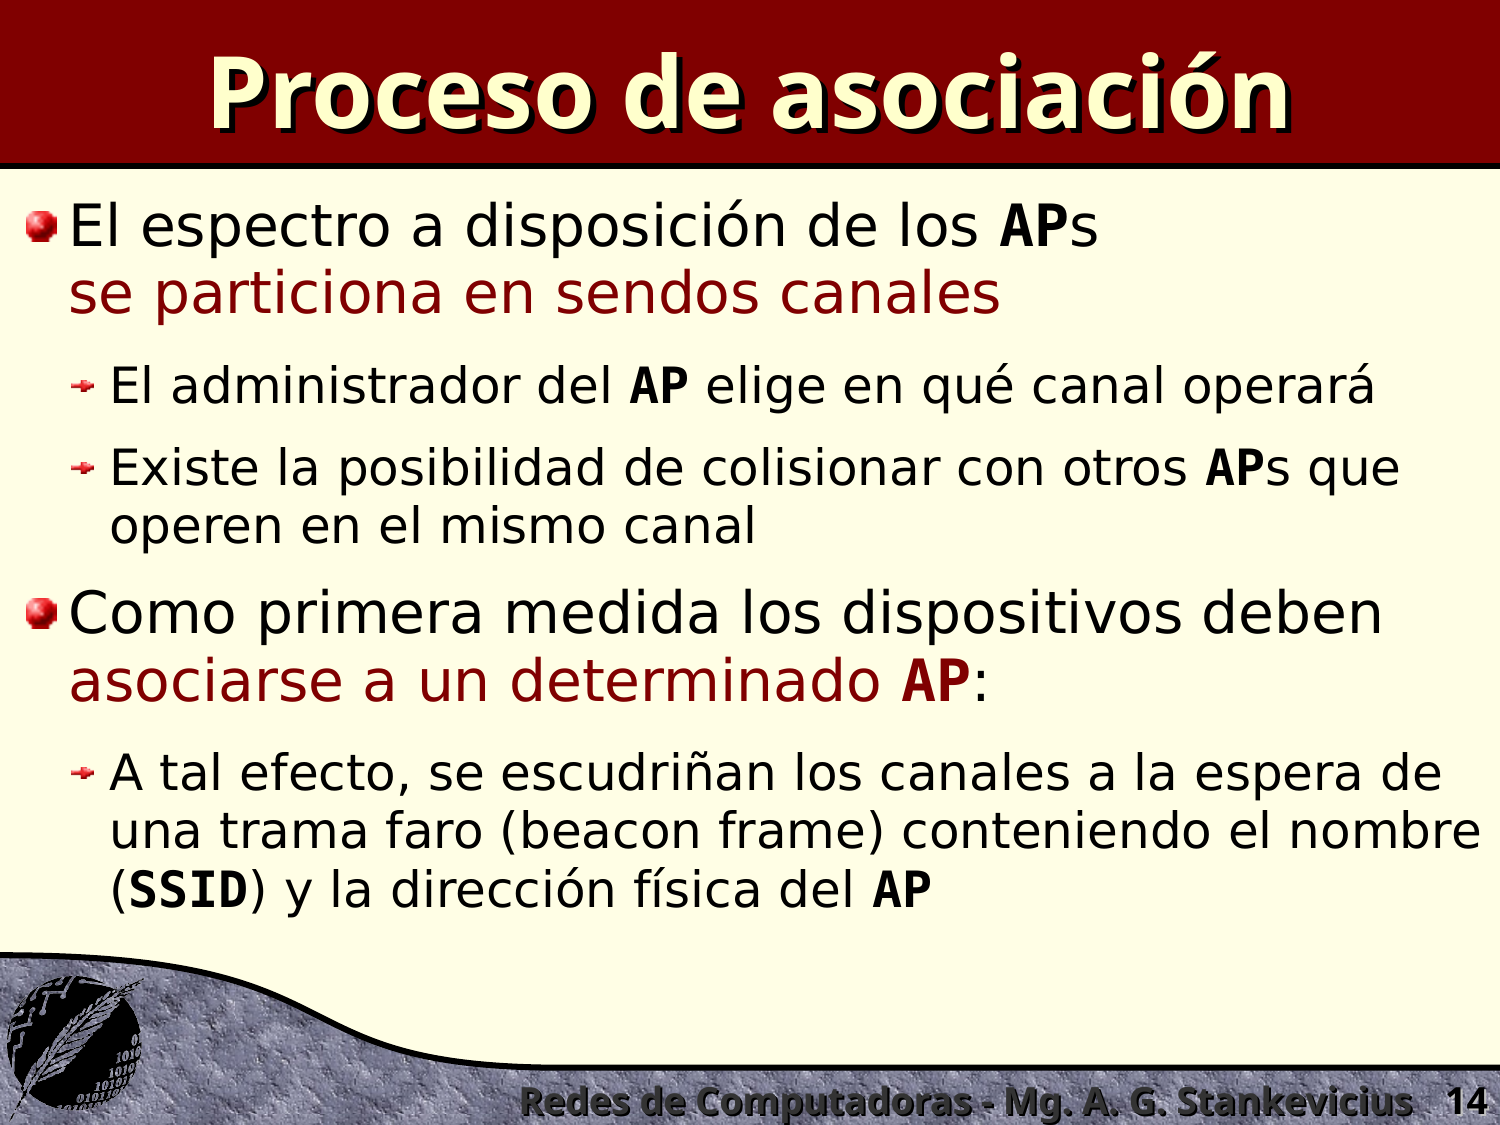

# Proceso de asociación
El espectro a disposición de los APs
se particiona en sendos canales
El administrador del AP elige en qué canal operará
Existe la posibilidad de colisionar con otros APs que operen en el mismo canal
Como primera medida los dispositivos deben asociarse a un determinado AP:
A tal efecto, se escudriñan los canales a la espera de una trama faro (beacon frame) conteniendo el nombre (SSID) y la dirección física del AP
14